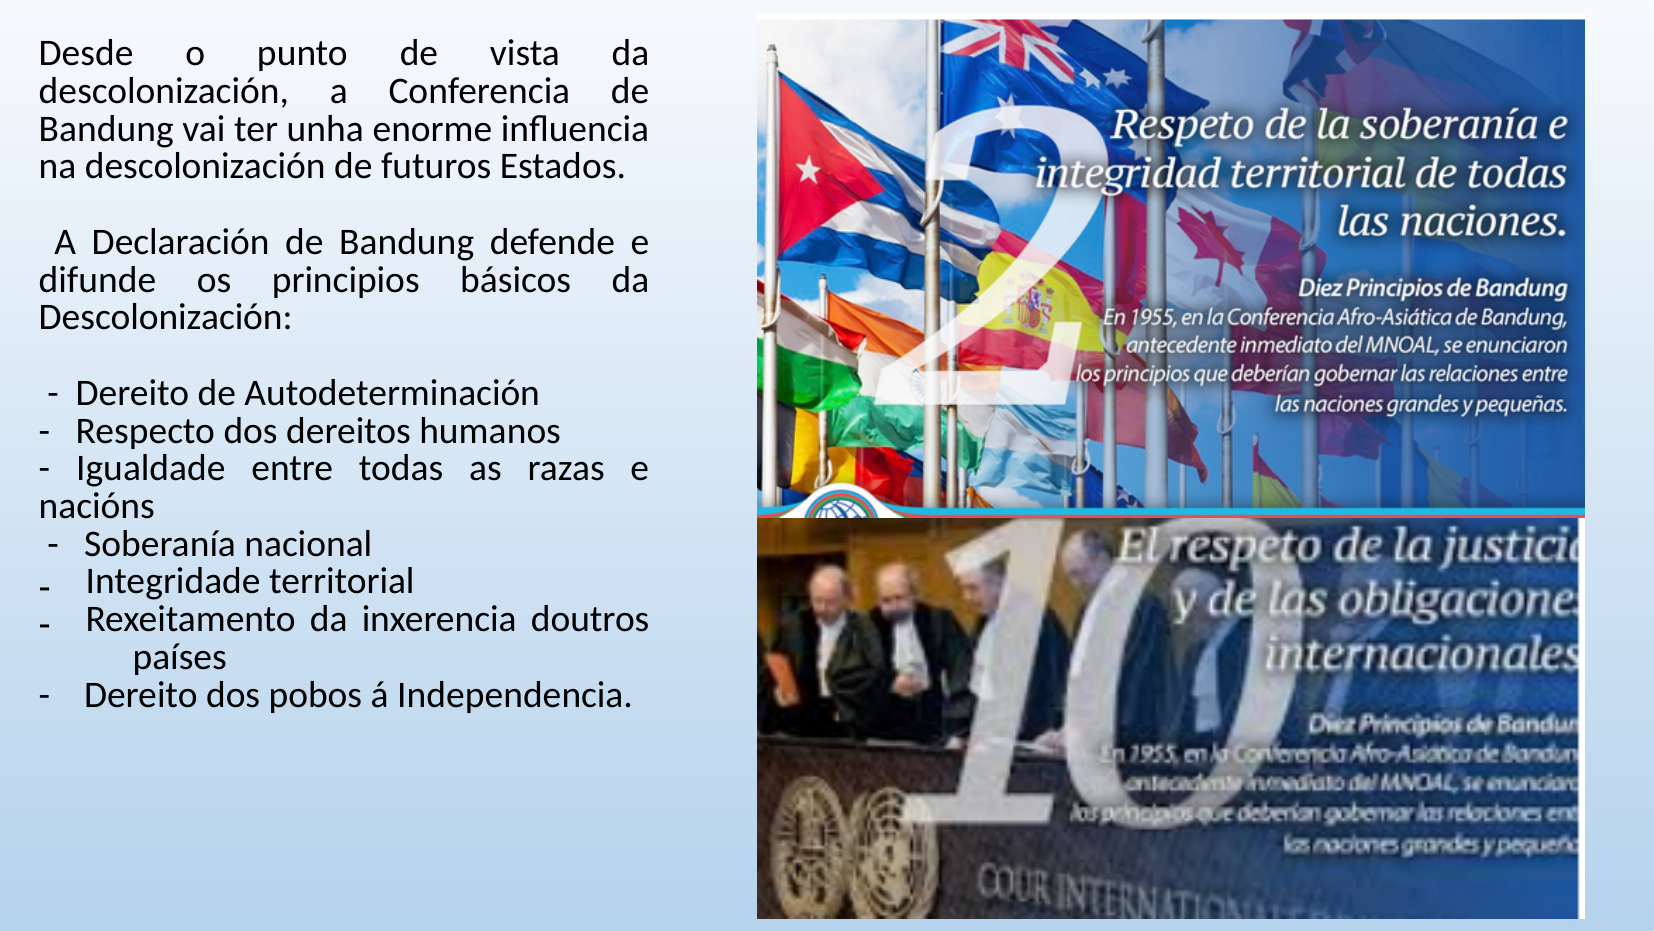

Desde o punto de vista da descolonización, a Conferencia de Bandung vai ter unha enorme influencia na descolonización de futuros Estados.
 A Declaración de Bandung defende e difunde os principios básicos da Descolonización:
 - Dereito de Autodeterminación
- Respecto dos dereitos humanos
- Igualdade entre todas as razas e nacións
 - Soberanía nacional
Integridade territorial
Rexeitamento da inxerencia doutros países
- Dereito dos pobos á Independencia.